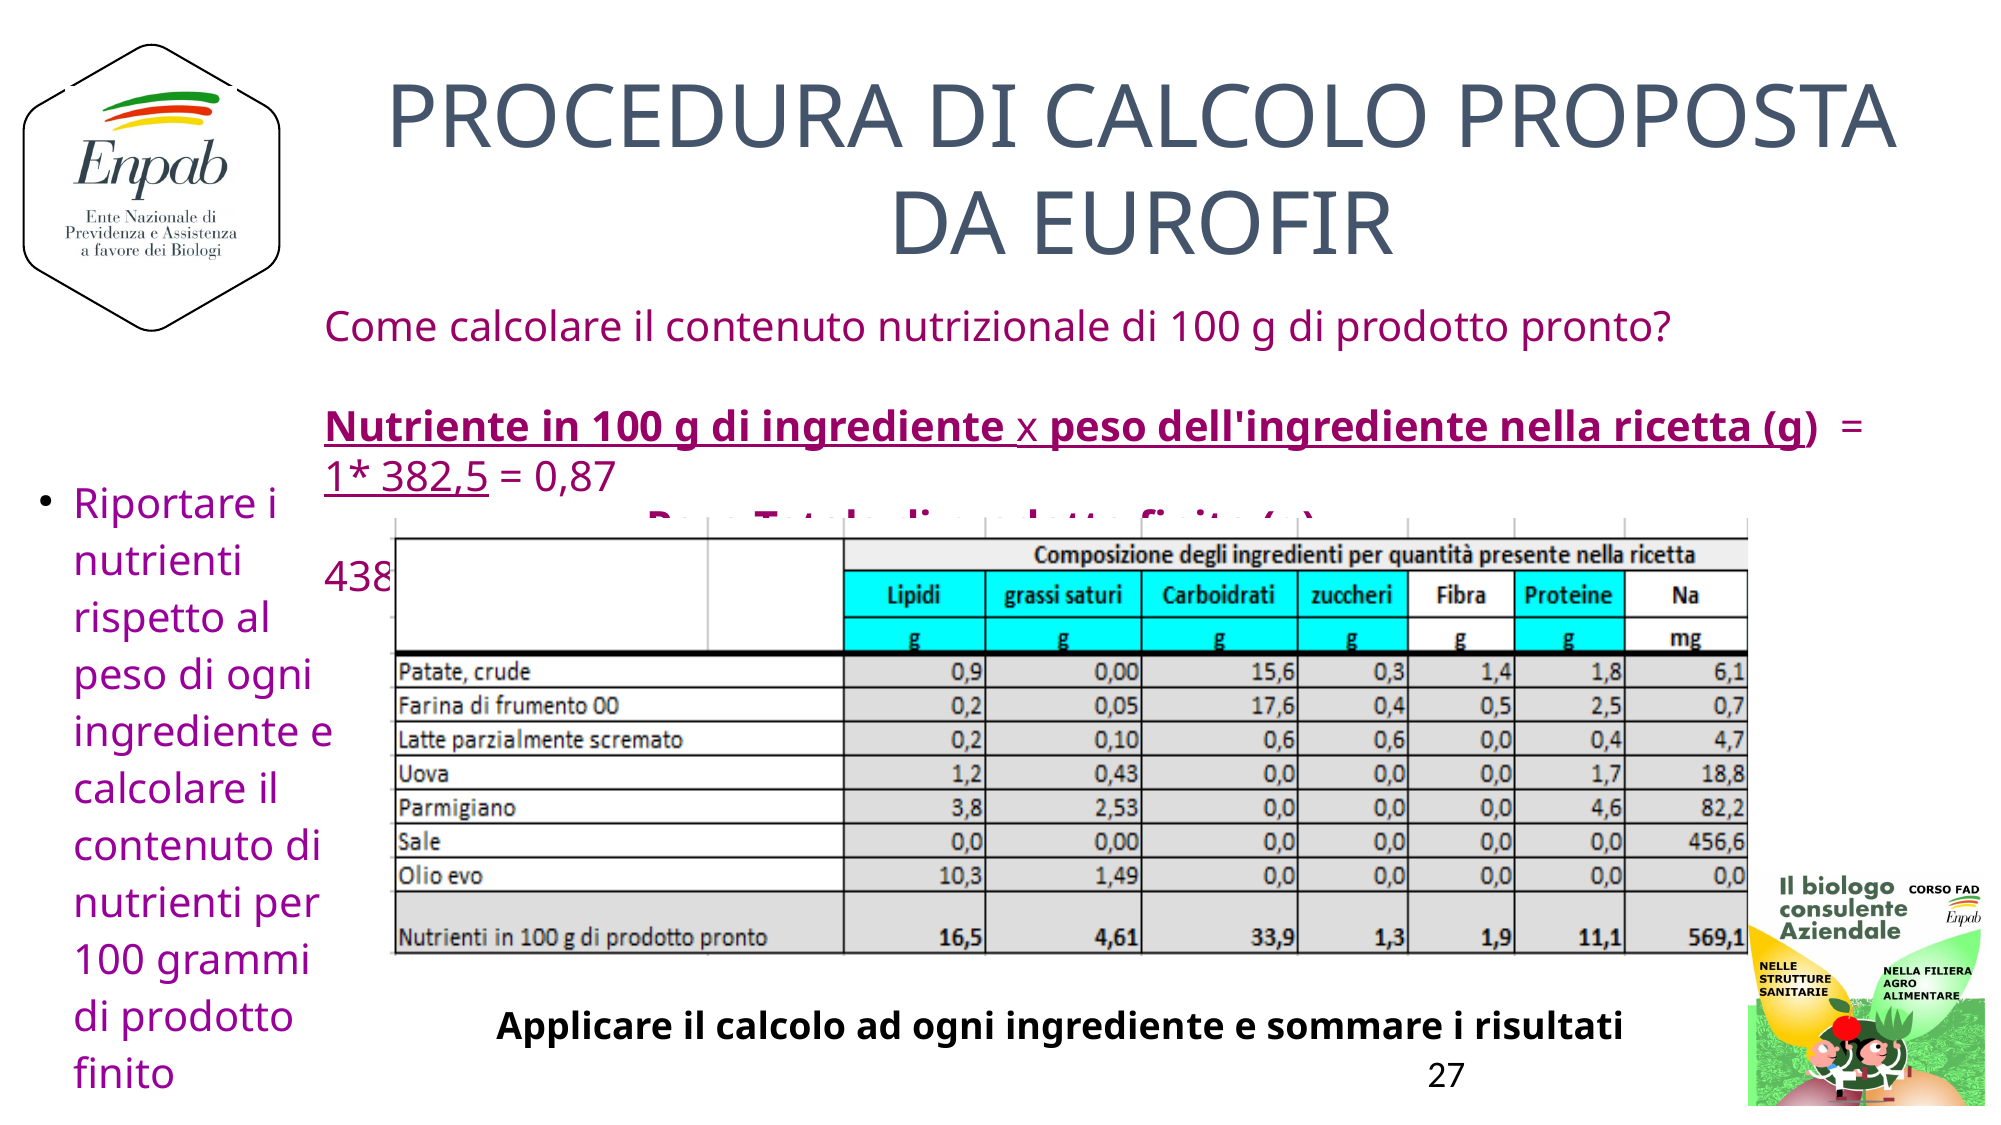

PROCEDURA DI CALCOLO PROPOSTA DA EUROFIR
Come calcolare il contenuto nutrizionale di 100 g di prodotto pronto?
Nutriente in 100 g di ingrediente x peso dell'ingrediente nella ricetta (g) = 1* 382,5 = 0,87
 Peso Totale di prodotto finito (g) 438
Riportare i nutrienti rispetto al peso di ogni ingrediente e calcolare il contenuto di nutrienti per 100 grammi di prodotto finito
Applicare il calcolo ad ogni ingrediente e sommare i risultati
27